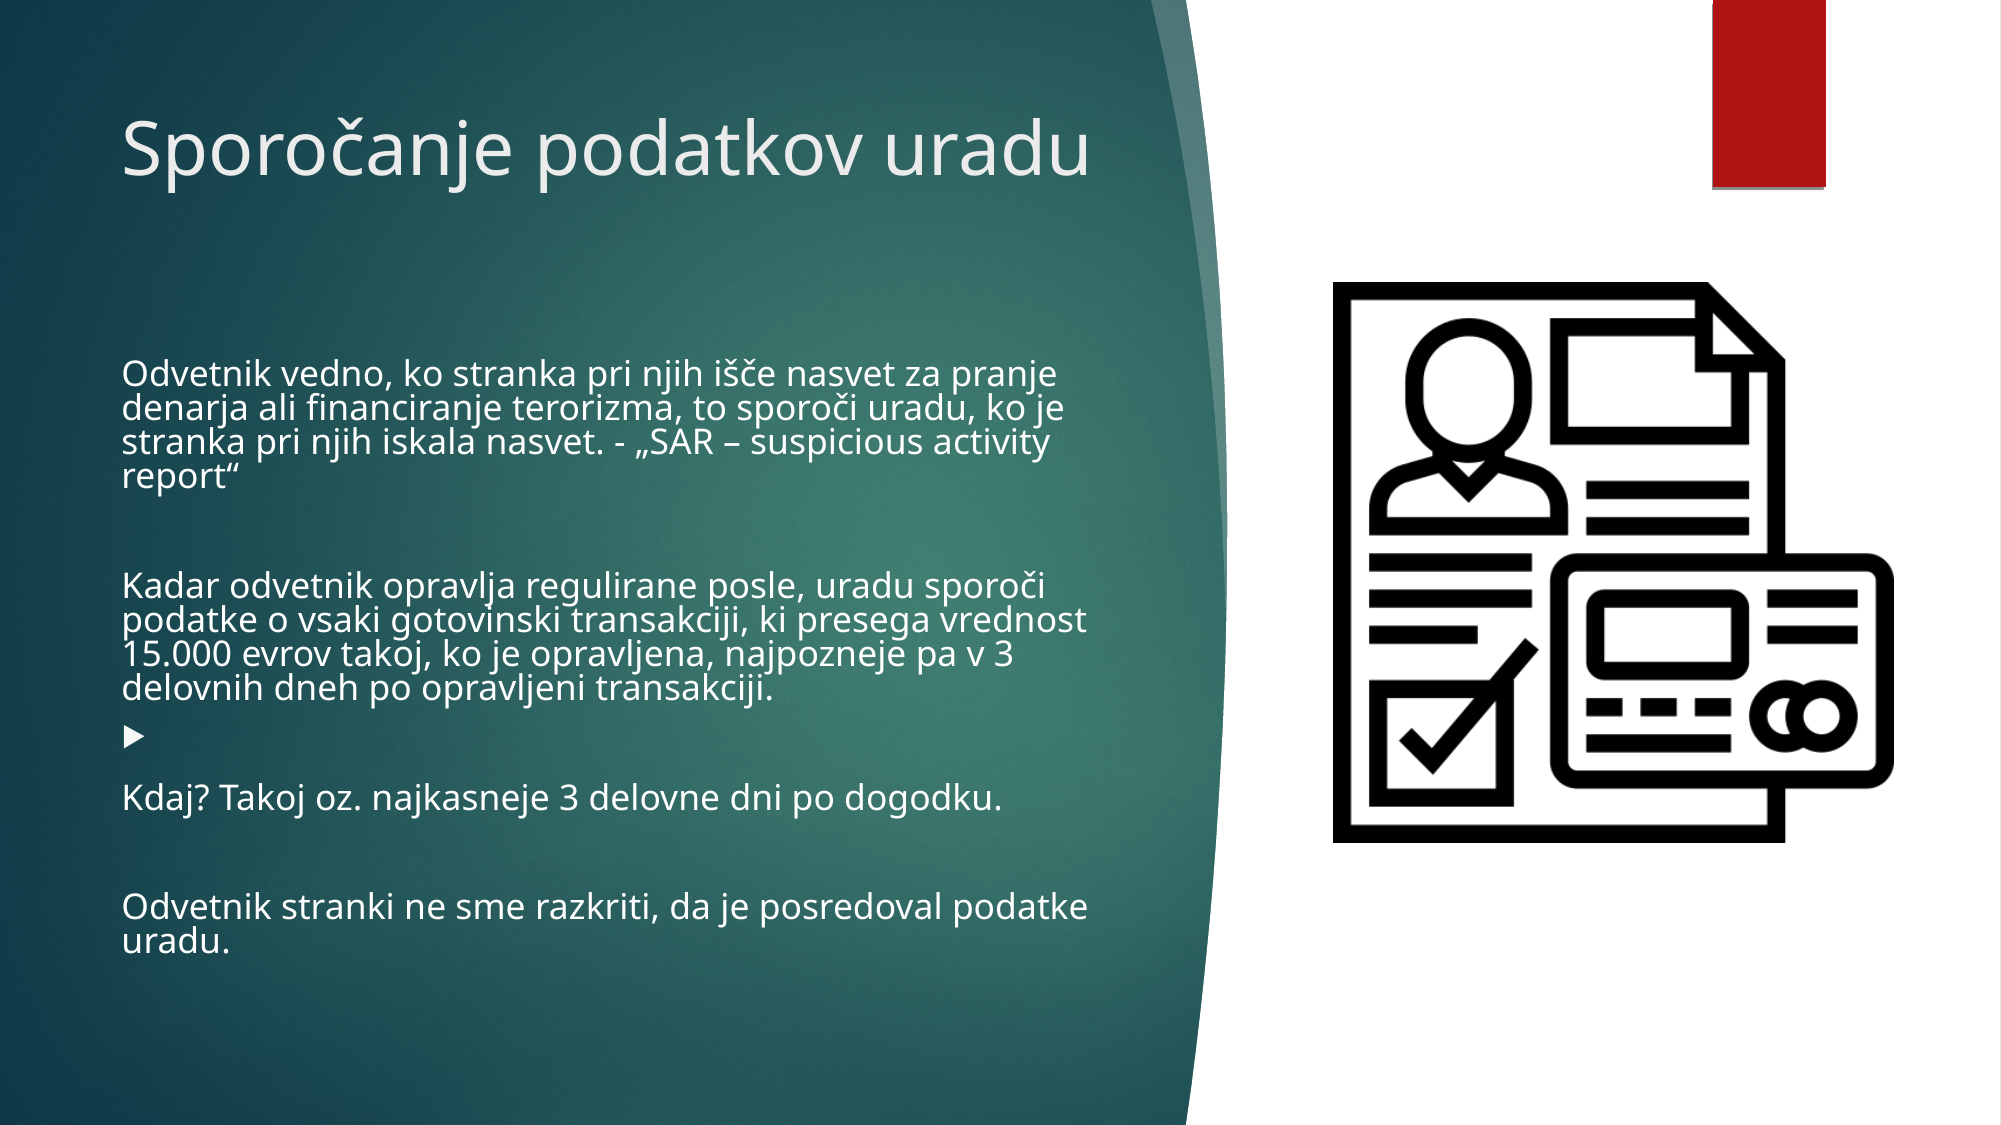

# Sporočanje podatkov uradu
Odvetnik vedno, ko stranka pri njih išče nasvet za pranje denarja ali financiranje terorizma, to sporoči uradu, ko je stranka pri njih iskala nasvet. - „SAR – suspicious activity report“
Kadar odvetnik opravlja regulirane posle, uradu sporoči podatke o vsaki gotovinski transakciji, ki presega vrednost 15.000 evrov takoj, ko je opravljena, najpozneje pa v 3 delovnih dneh po opravljeni transakciji.
Kdaj? Takoj oz. najkasneje 3 delovne dni po dogodku.
Odvetnik stranki ne sme razkriti, da je posredoval podatke uradu.